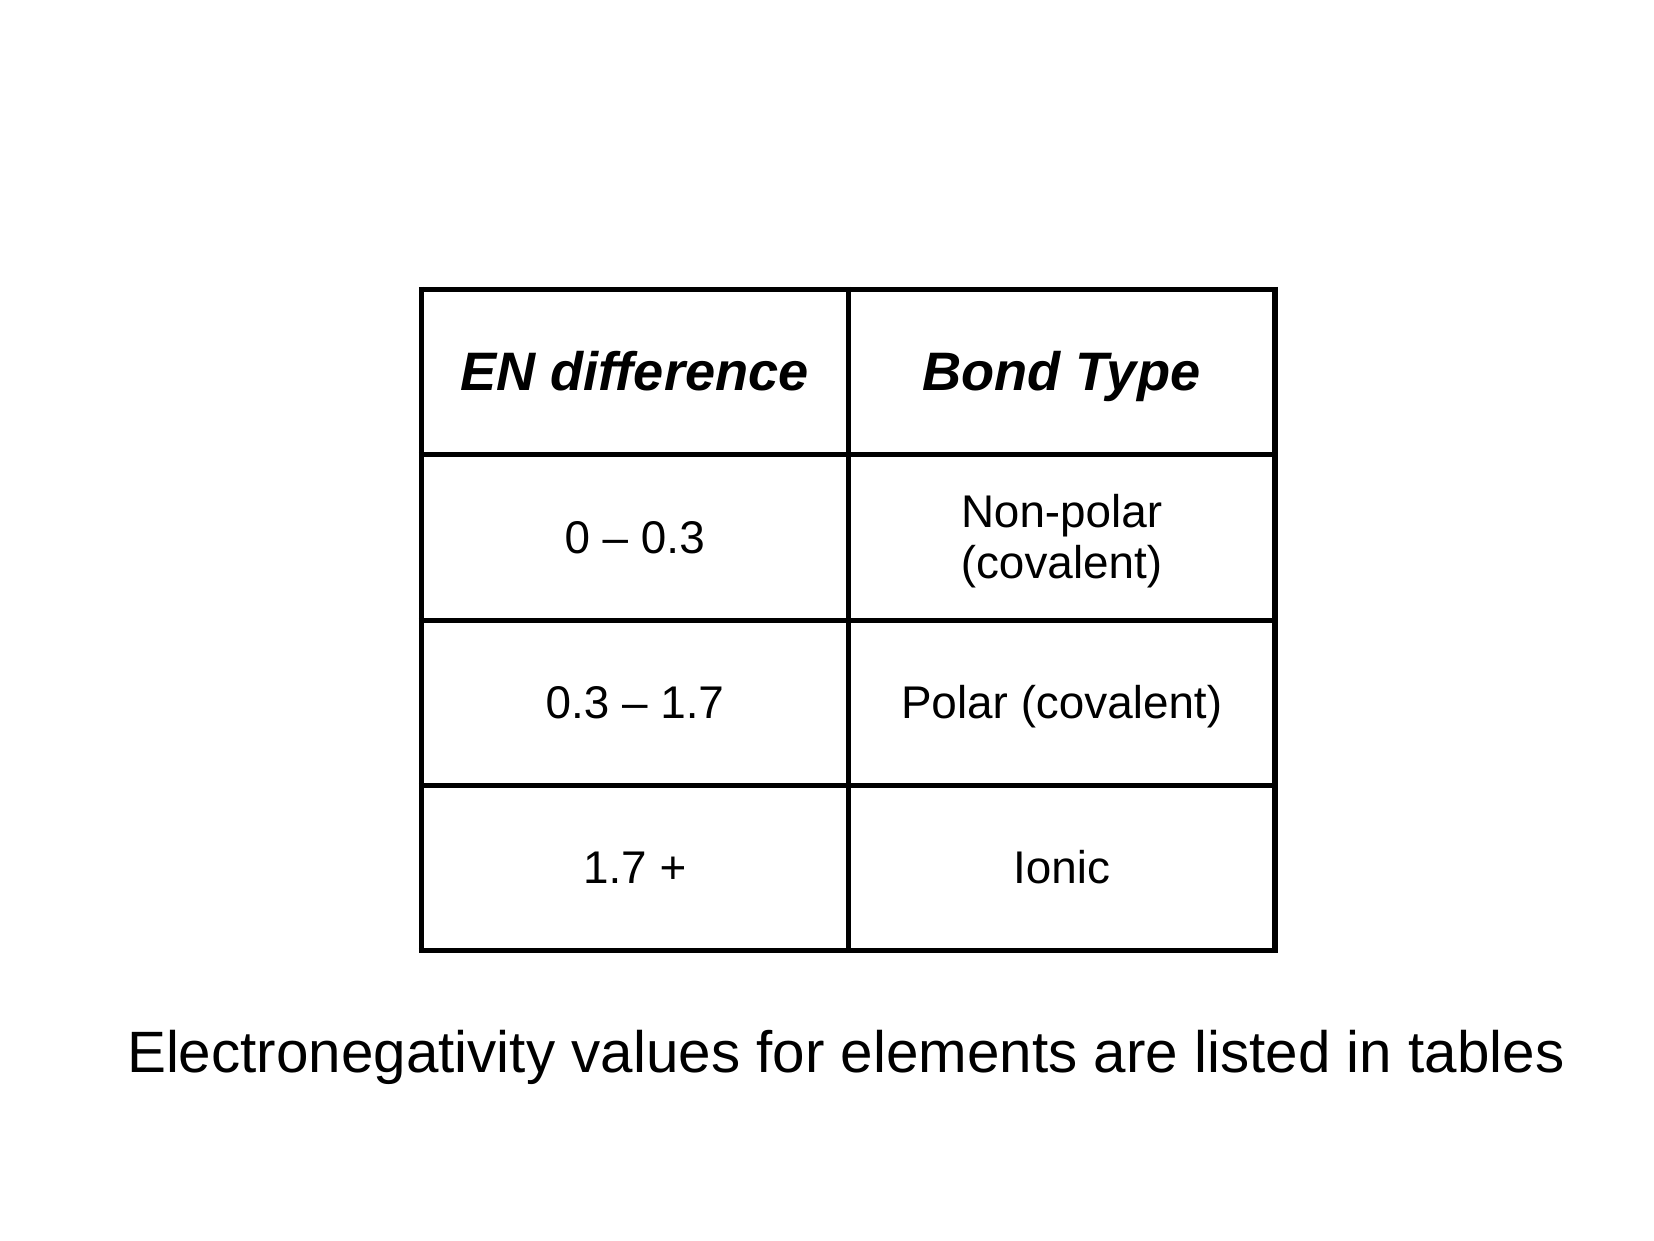

| EN difference | Bond Type |
| --- | --- |
| 0 – 0.3 | Non-polar (covalent) |
| 0.3 – 1.7 | Polar (covalent) |
| 1.7 + | Ionic |
Electronegativity values for elements are listed in tables